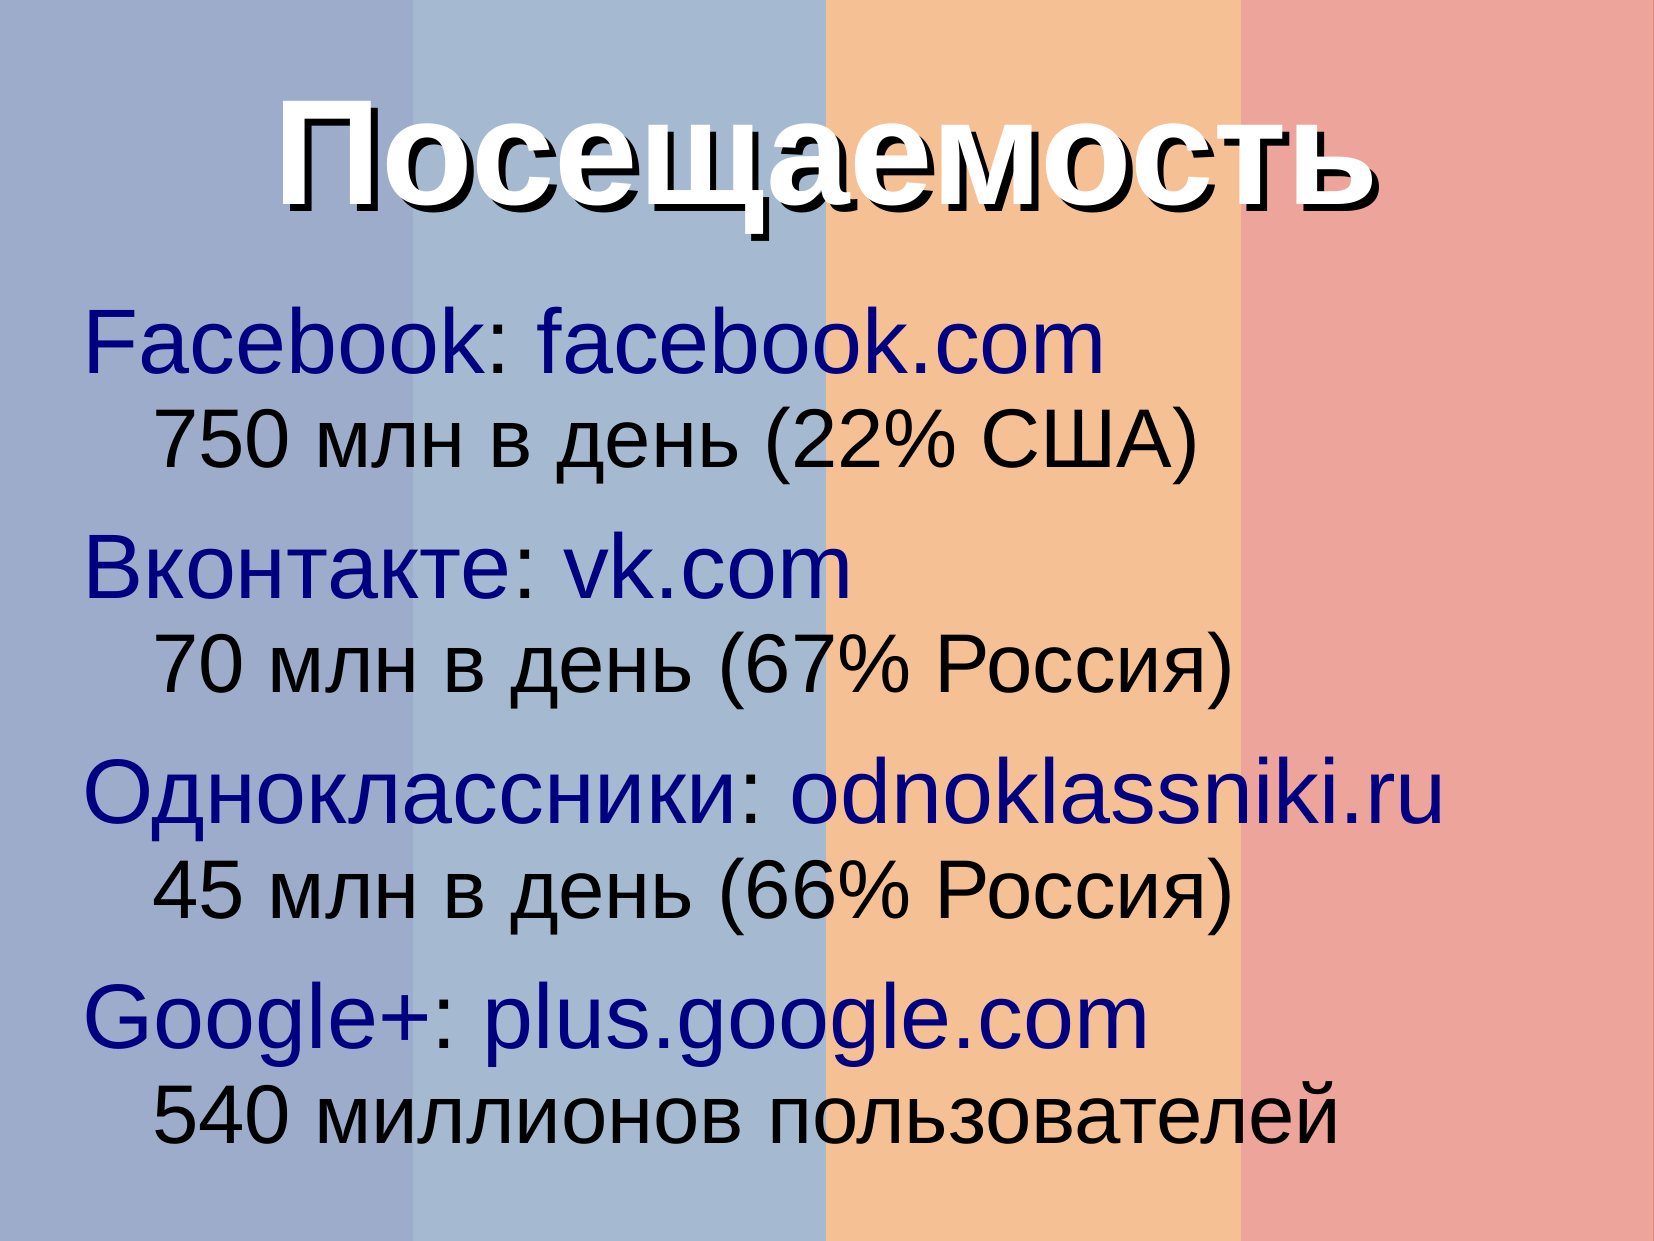

# Посещаемость
Facebook: facebook.com
 750 млн в день (22% США)
Вконтакте: vk.com
 70 млн в день (67% Россия)
Одноклассники: odnoklassniki.ru
 45 млн в день (66% Россия)
Google+: plus.google.com
 540 миллионов пользователей